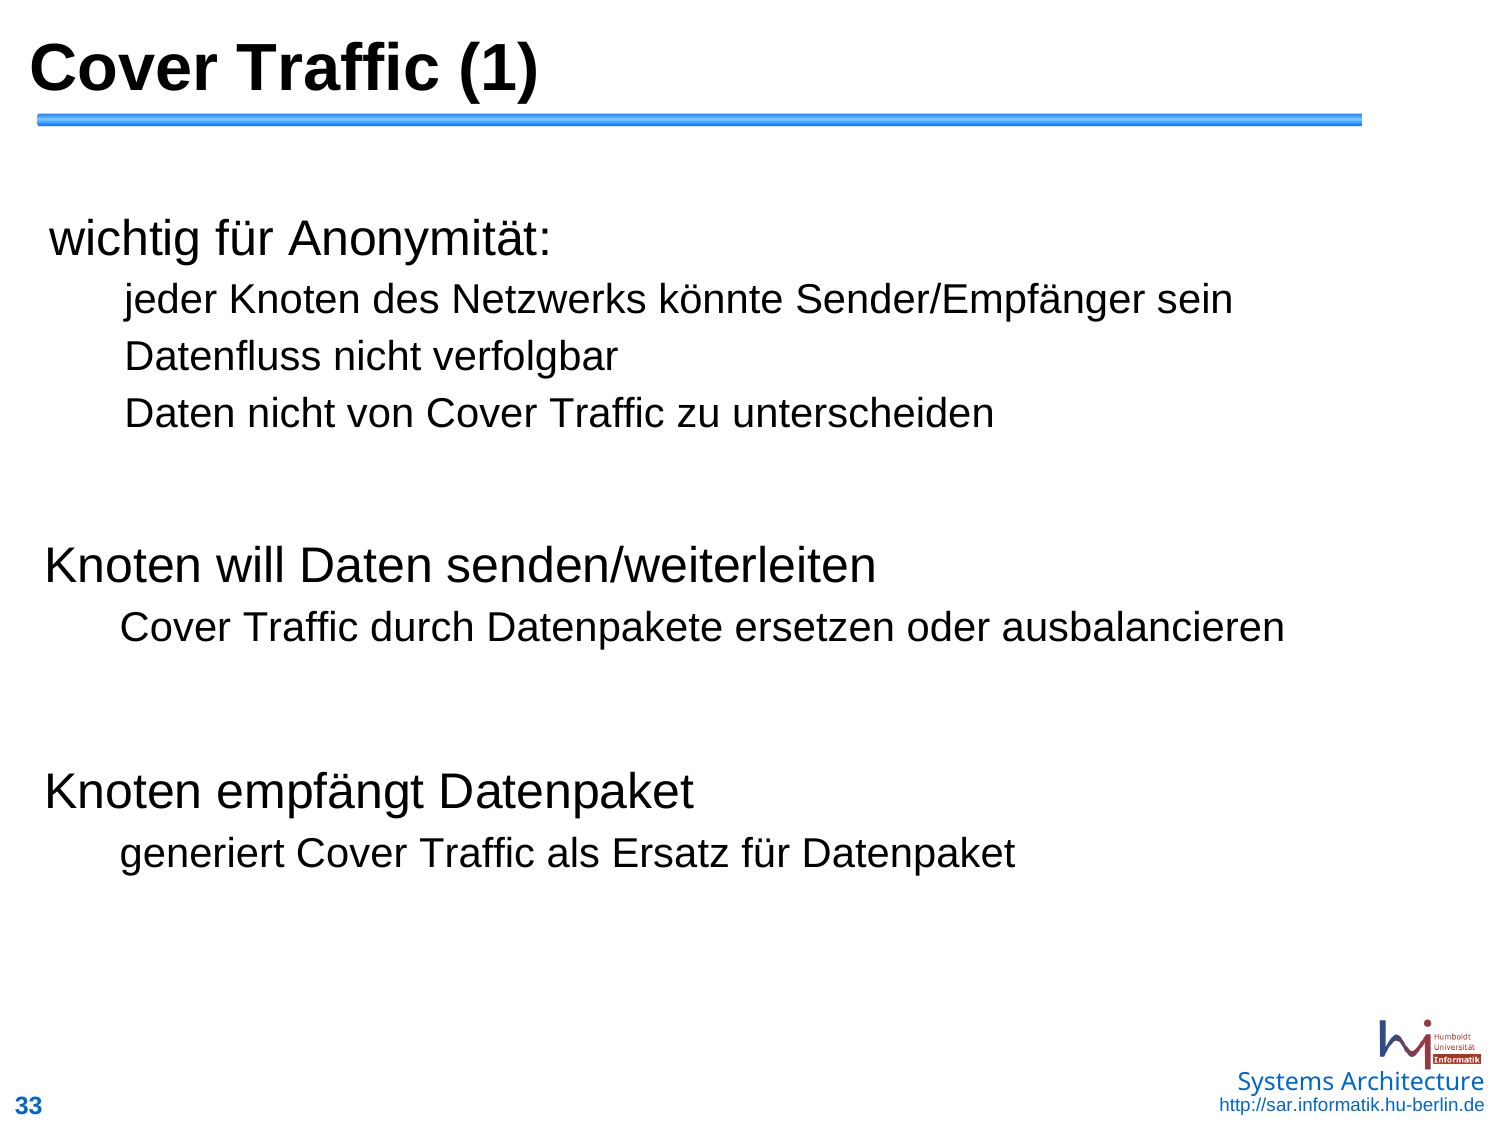

# Cover Traffic (1)
wichtig für Anonymität:
jeder Knoten des Netzwerks könnte Sender/Empfänger sein
Datenfluss nicht verfolgbar
Daten nicht von Cover Traffic zu unterscheiden
Knoten will Daten senden/weiterleiten
Cover Traffic durch Datenpakete ersetzen oder ausbalancieren
Knoten empfängt Datenpaket
generiert Cover Traffic als Ersatz für Datenpaket